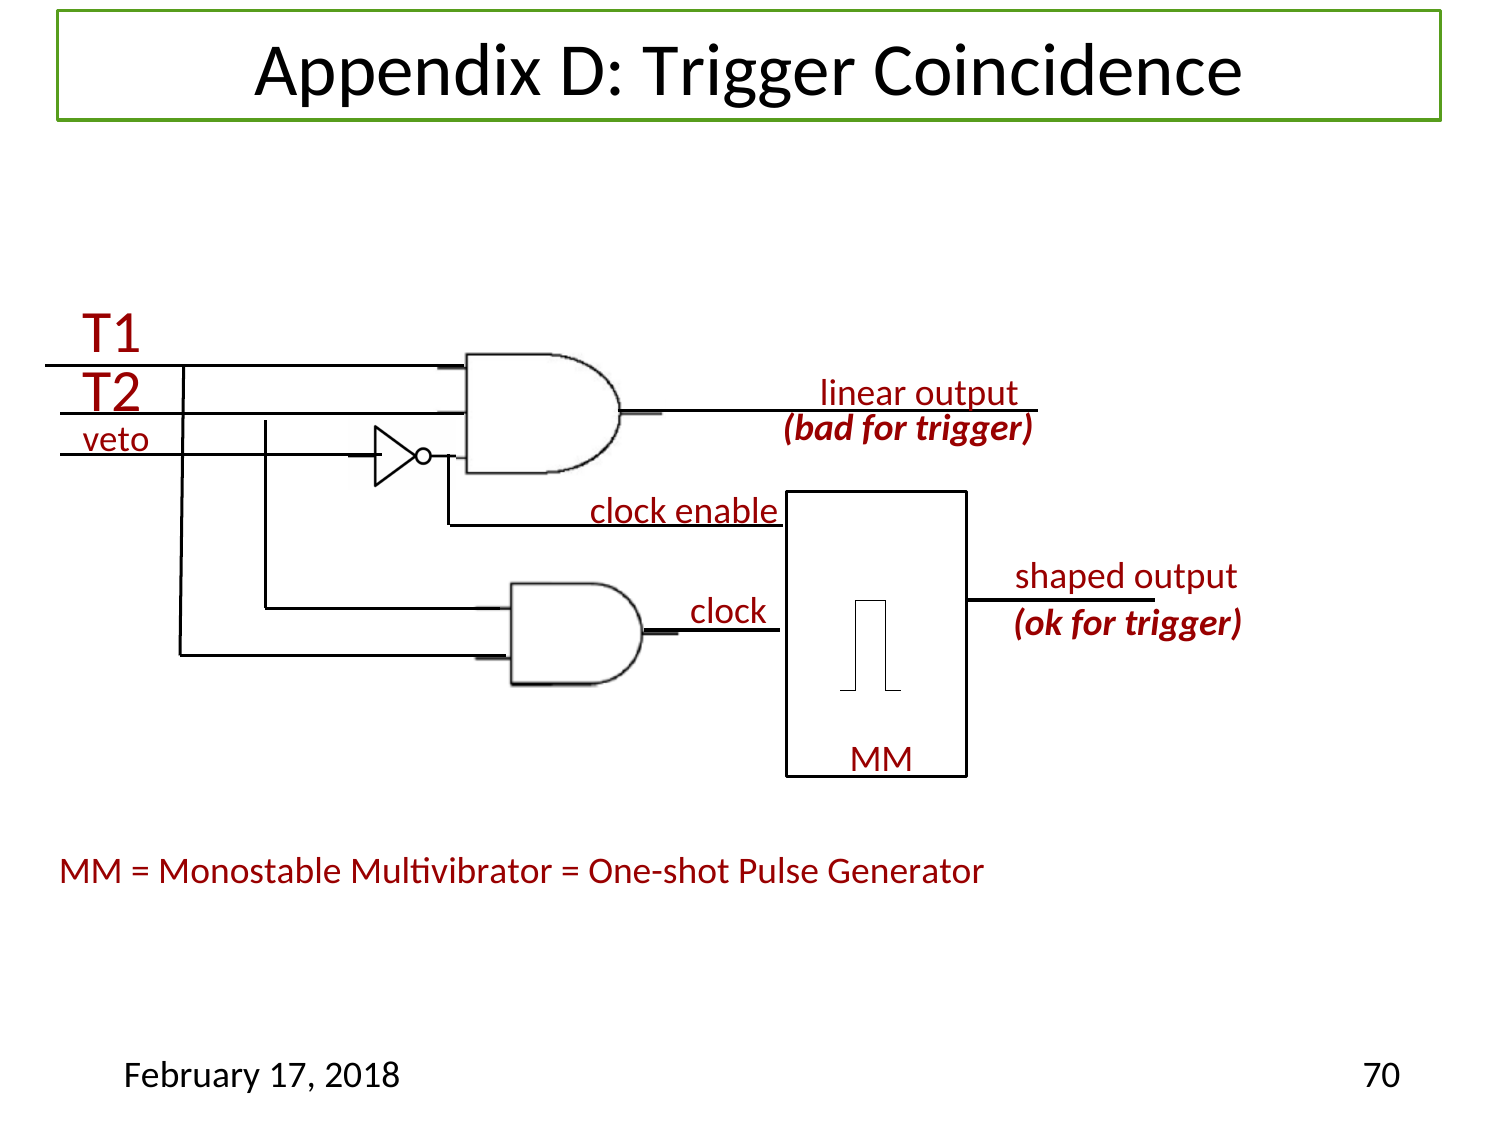

Appendix D: Trigger Coincidence
T1
T2
linear output
(bad for trigger)
veto
# clock enable
shaped output
clock
(ok for trigger)
MM
MM = Monostable Multivibrator = One-shot Pulse Generator
17 February 2018
70